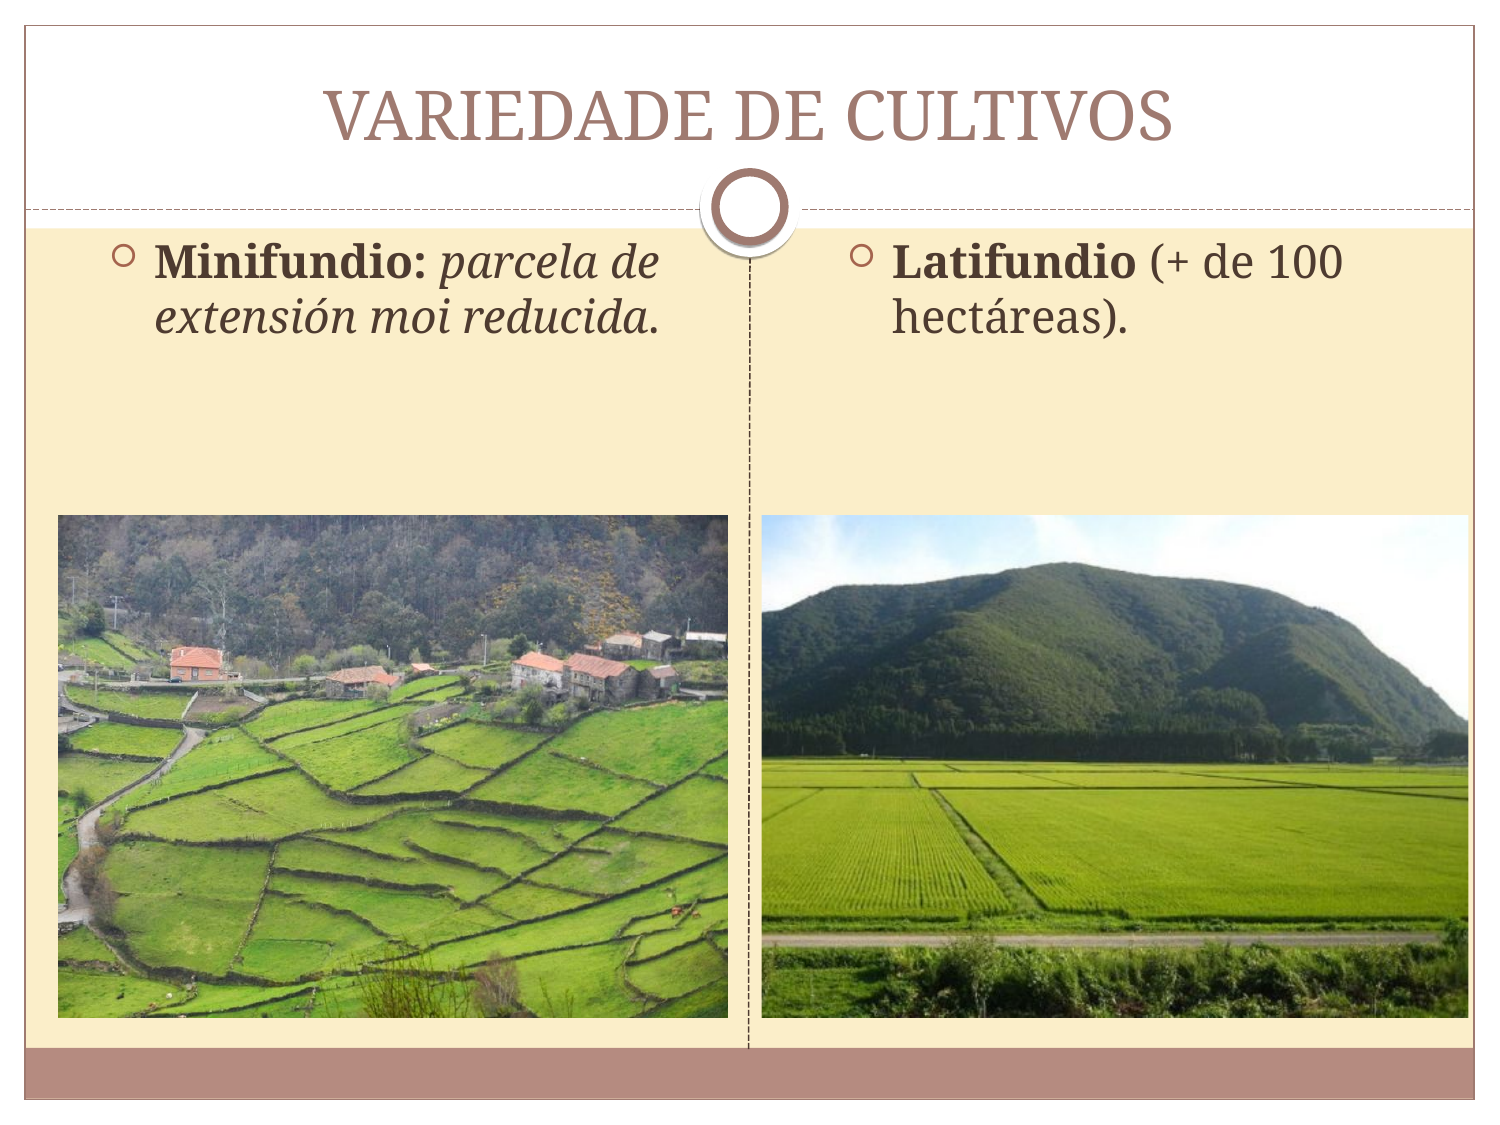

# VARIEDADE DE CULTIVOS
Minifundio: parcela de extensión moi reducida.
Latifundio (+ de 100 hectáreas).